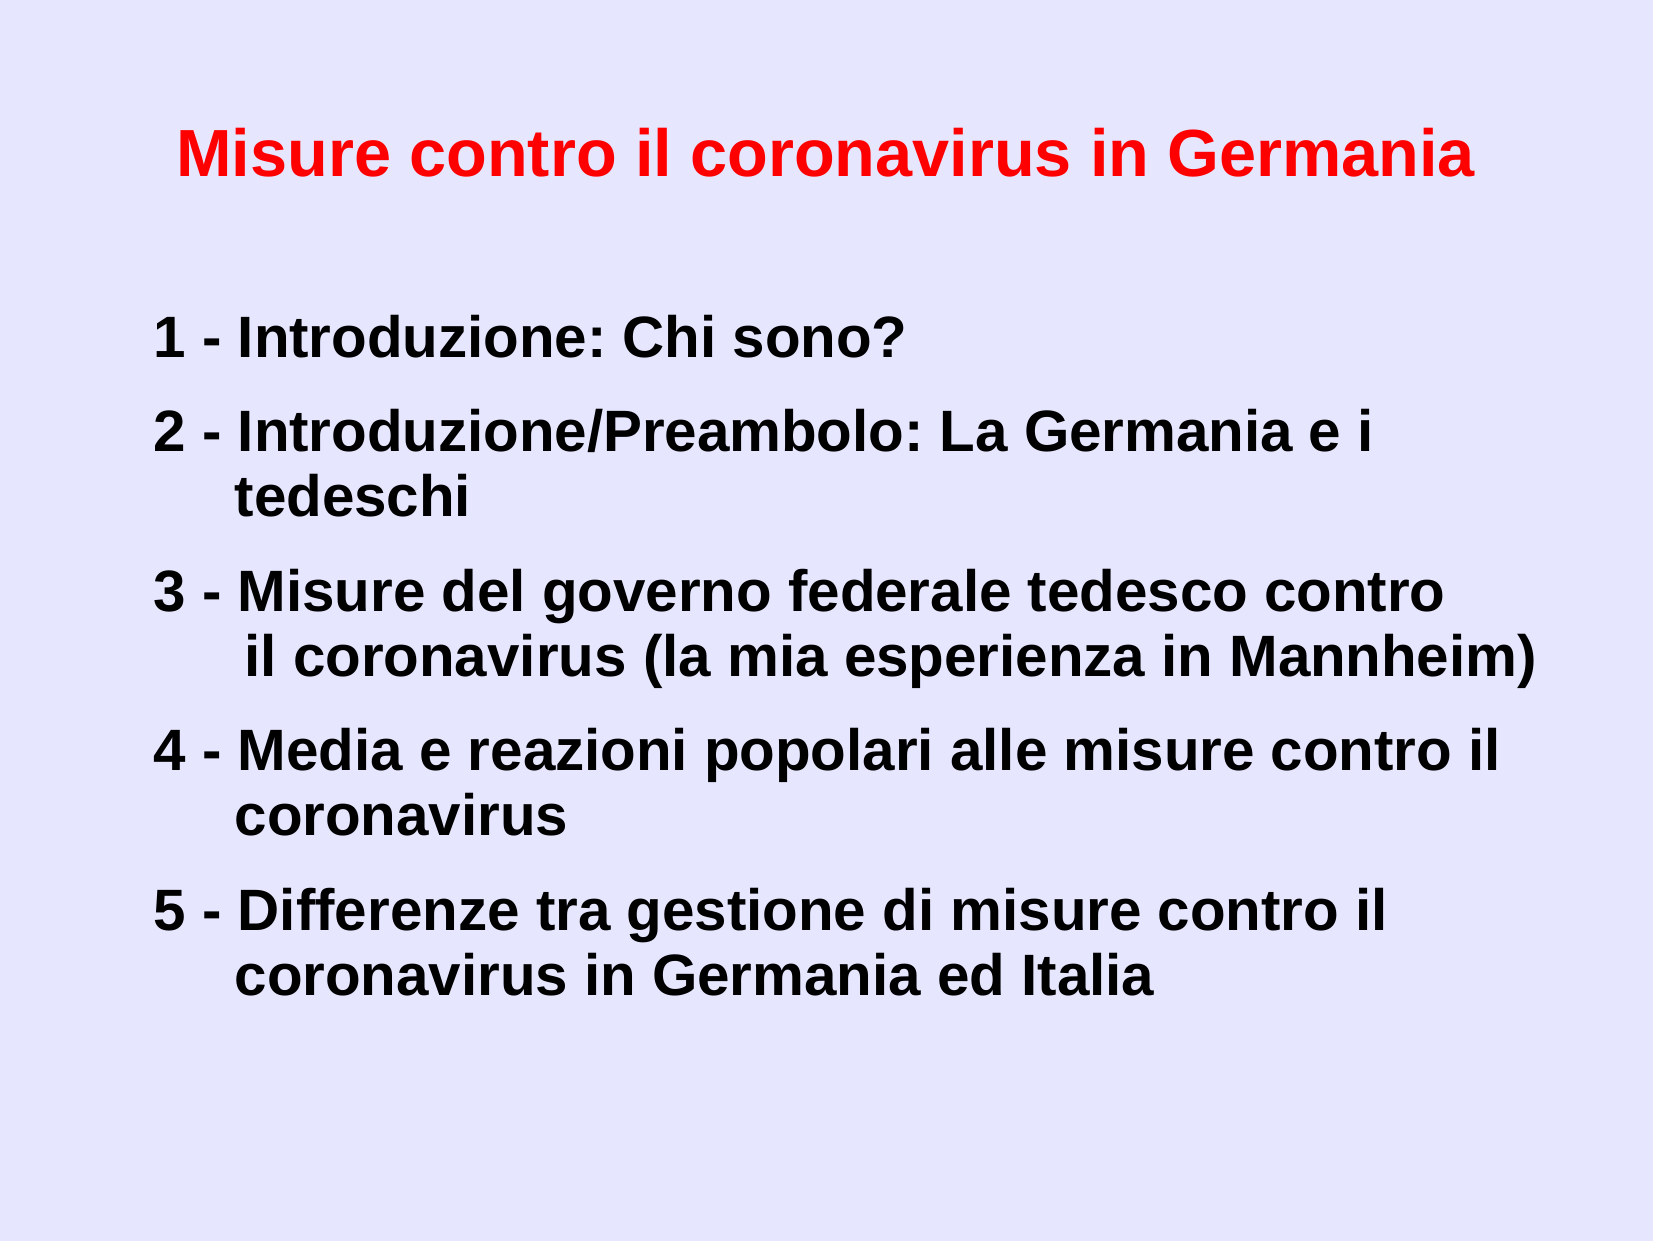

# Misure contro il coronavirus in Germania
1 - Introduzione: Chi sono?
2 - Introduzione/Preambolo: La Germania e i tedeschi
3 - Misure del governo federale tedesco contro 	 il coronavirus (la mia esperienza in Mannheim)
4 - Media e reazioni popolari alle misure contro il coronavirus
5 - Differenze tra gestione di misure contro il coronavirus in Germania ed Italia